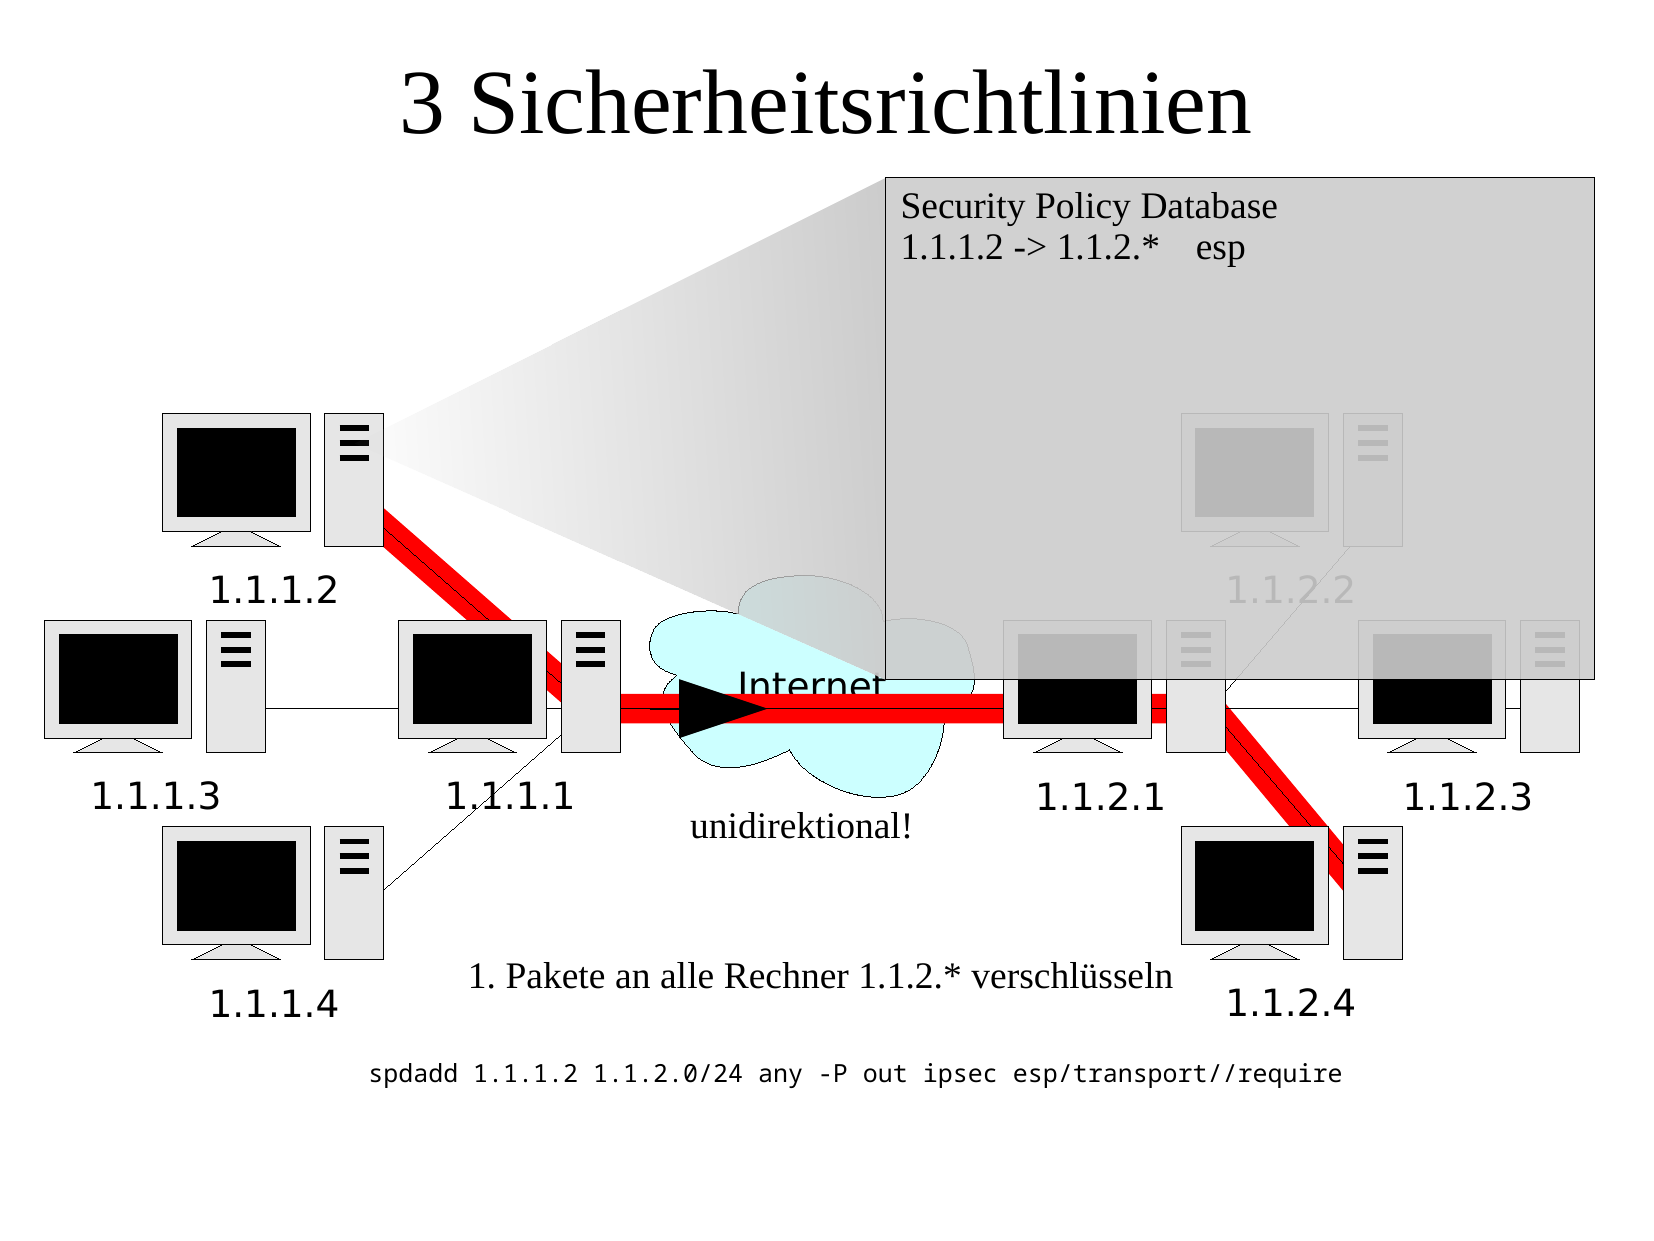

# 3 Sicherheitsrichtlinien
Security Policy Database
1.1.1.2 -> 1.1.2.*	esp
1.1.1.2
1.1.2.2
Internet
unidirektional!
1.1.1.3
1.1.1.1
1.1.2.1
1.1.2.3
1. Pakete an alle Rechner 1.1.2.* verschlüsseln
1.1.2.4
1.1.1.4
spdadd 1.1.1.2 1.1.2.0/24 any -P out ipsec esp/transport//require